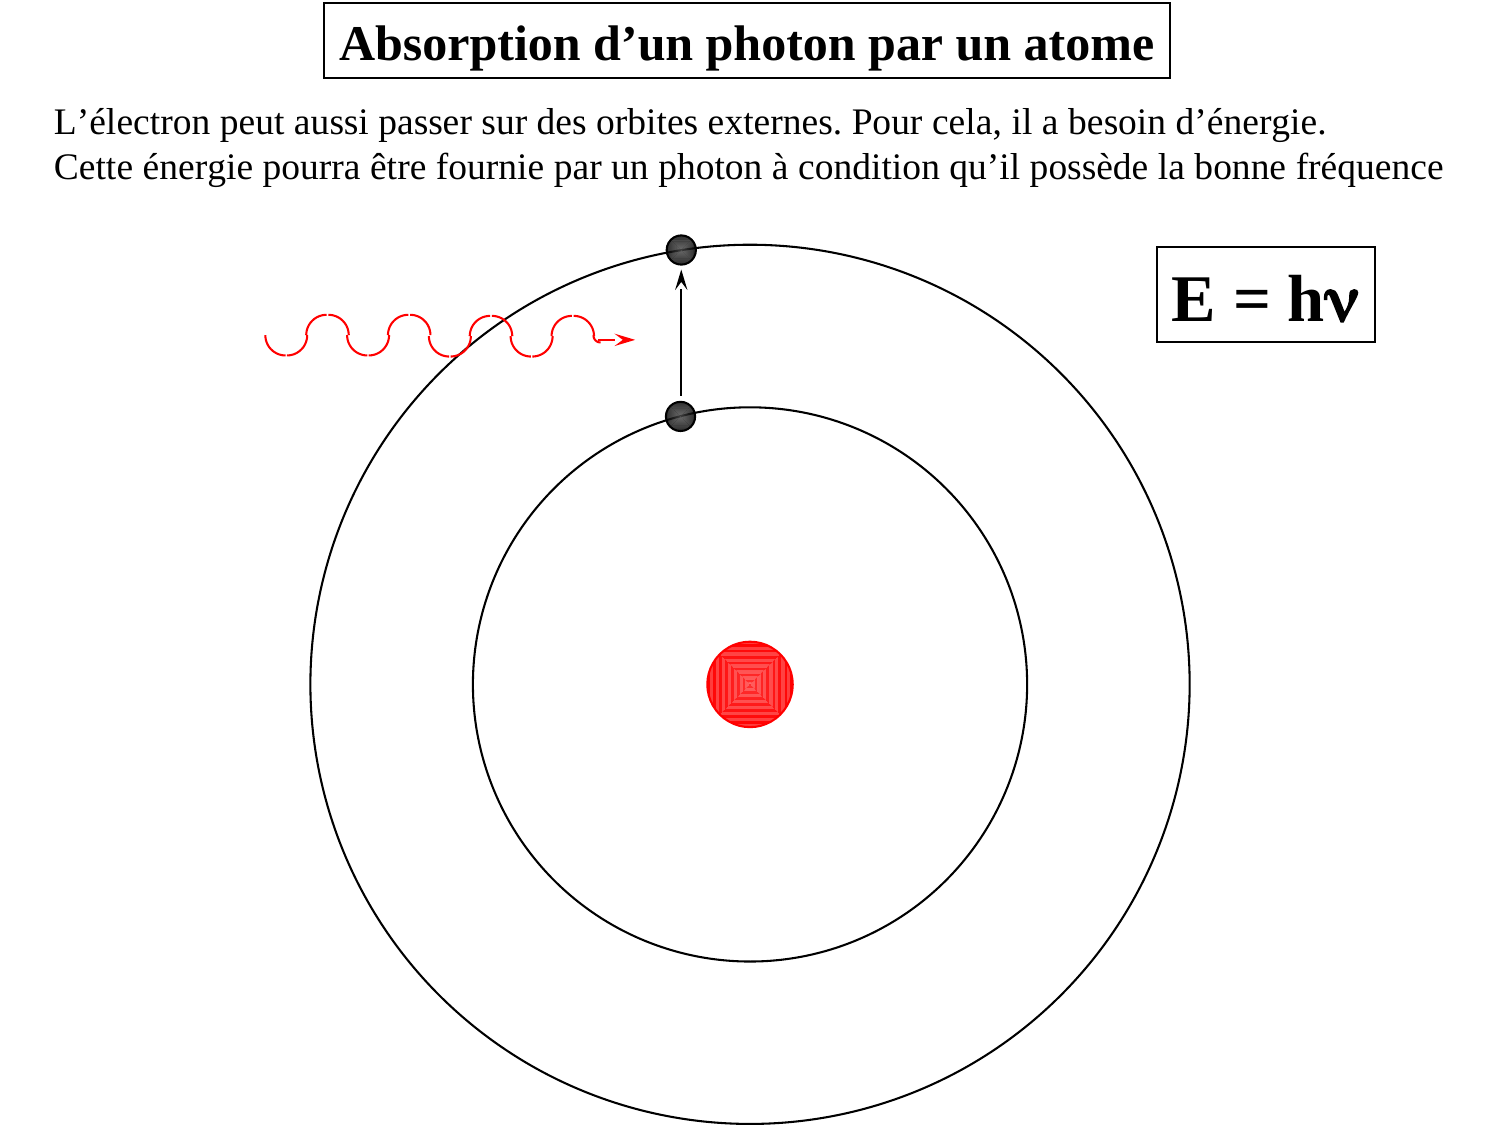

Absorption d’un photon par un atome
L’électron peut aussi passer sur des orbites externes. Pour cela, il a besoin d’énergie.
Cette énergie pourra être fournie par un photon à condition qu’il possède la bonne fréquence
E = h